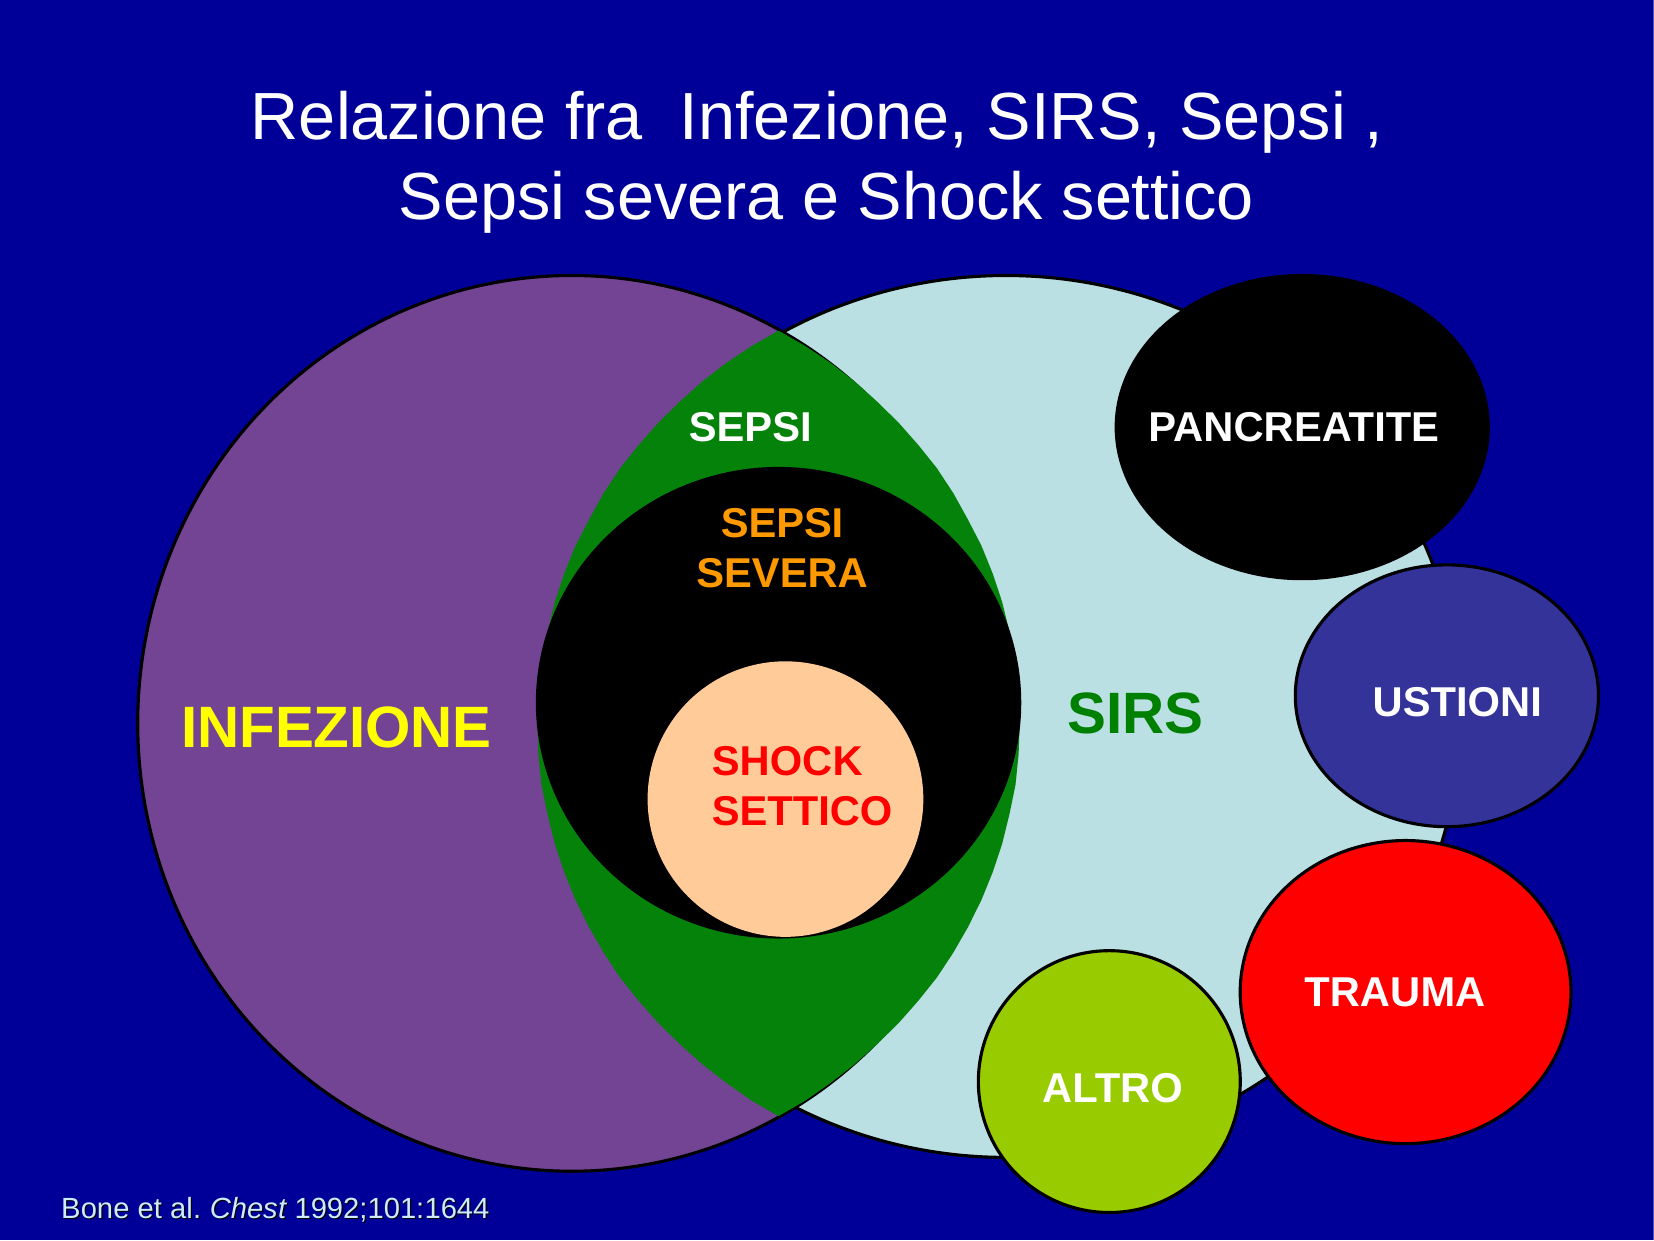

# Relazione fra Infezione, SIRS, Sepsi , Sepsi severa e Shock settico
INFEZIONE
SIRS
PANCREATITE
SEPSI
SEPSI
SEVERA
USTIONI
SHOCK
SETTICO
TRAUMA
ALTRO
Bone et al. Chest 1992;101:1644